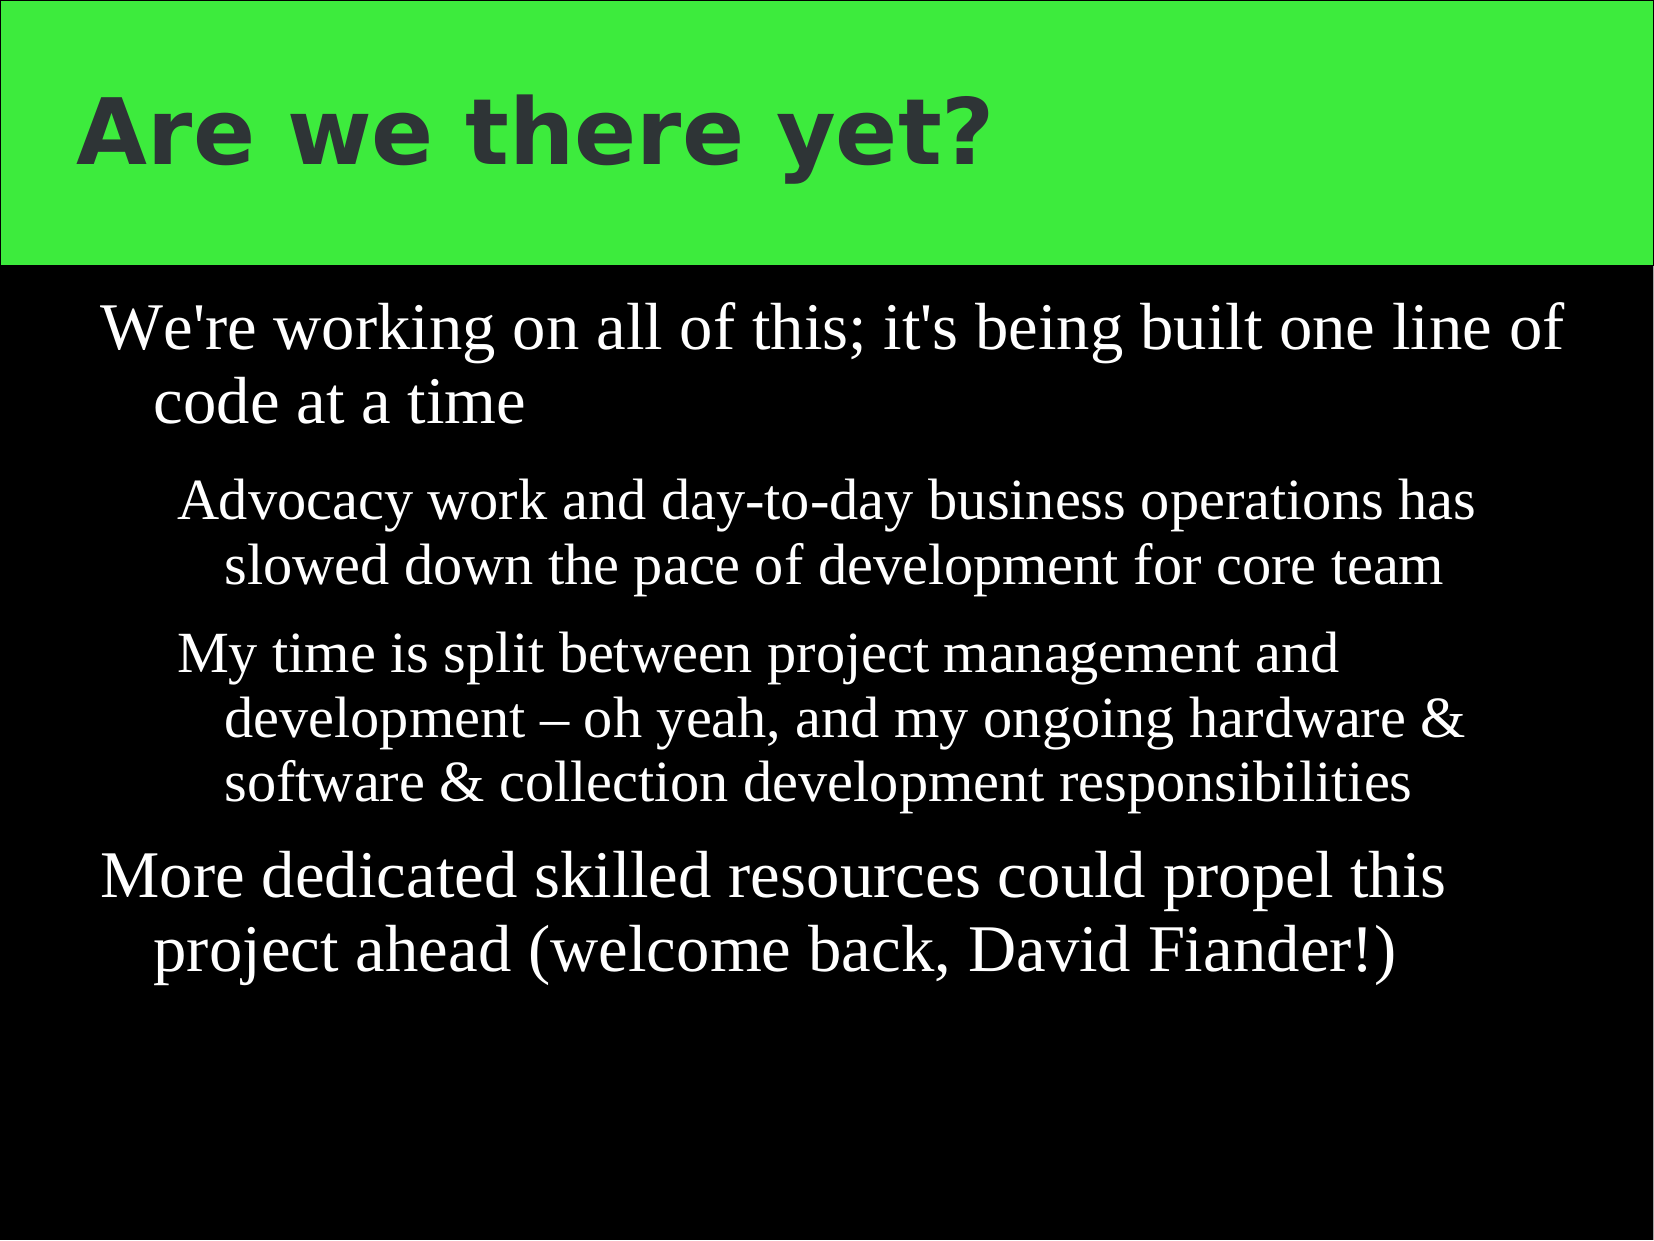

# Are we there yet?
We're working on all of this; it's being built one line of code at a time
Advocacy work and day-to-day business operations has slowed down the pace of development for core team
My time is split between project management and development – oh yeah, and my ongoing hardware & software & collection development responsibilities
More dedicated skilled resources could propel this project ahead (welcome back, David Fiander!)